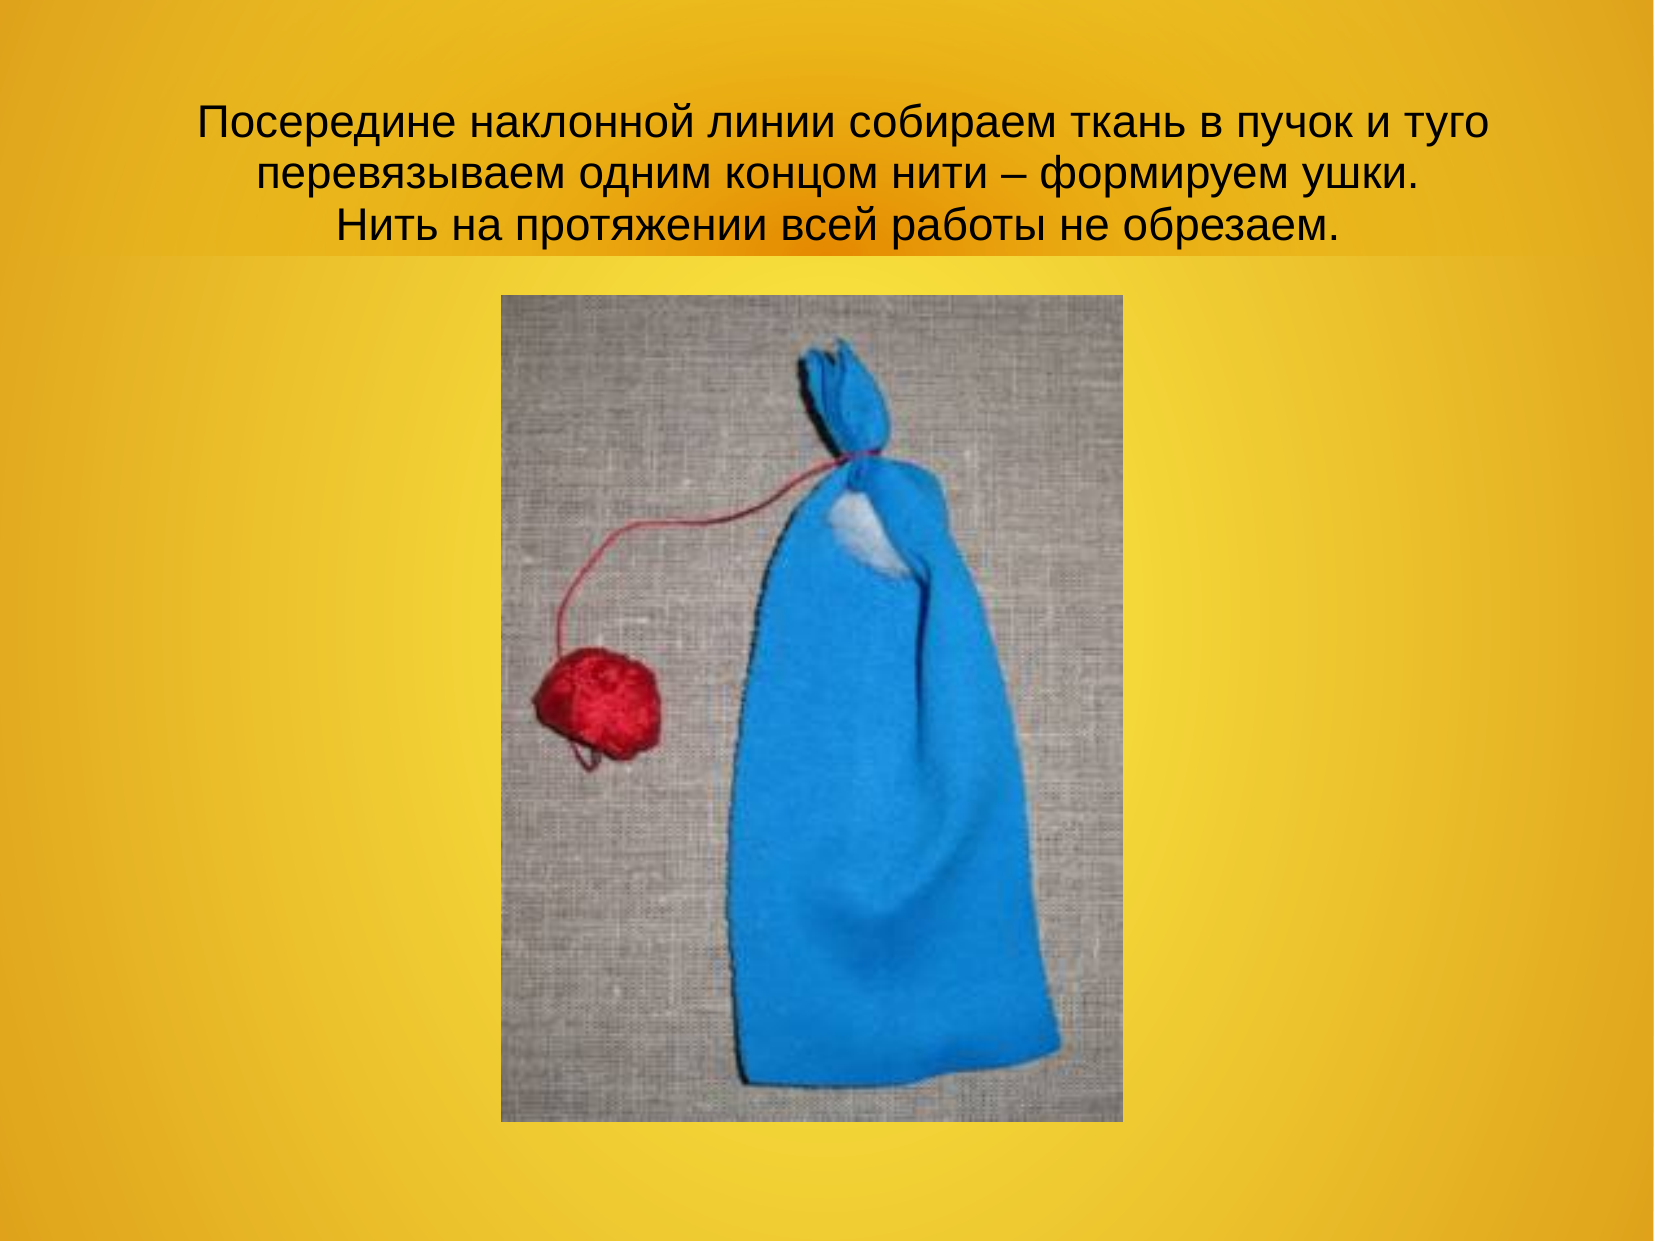

Посередине наклонной линии собираем ткань в пучок и туго перевязываем одним концом нити – формируем ушки.
Нить на протяжении всей работы не обрезаем.